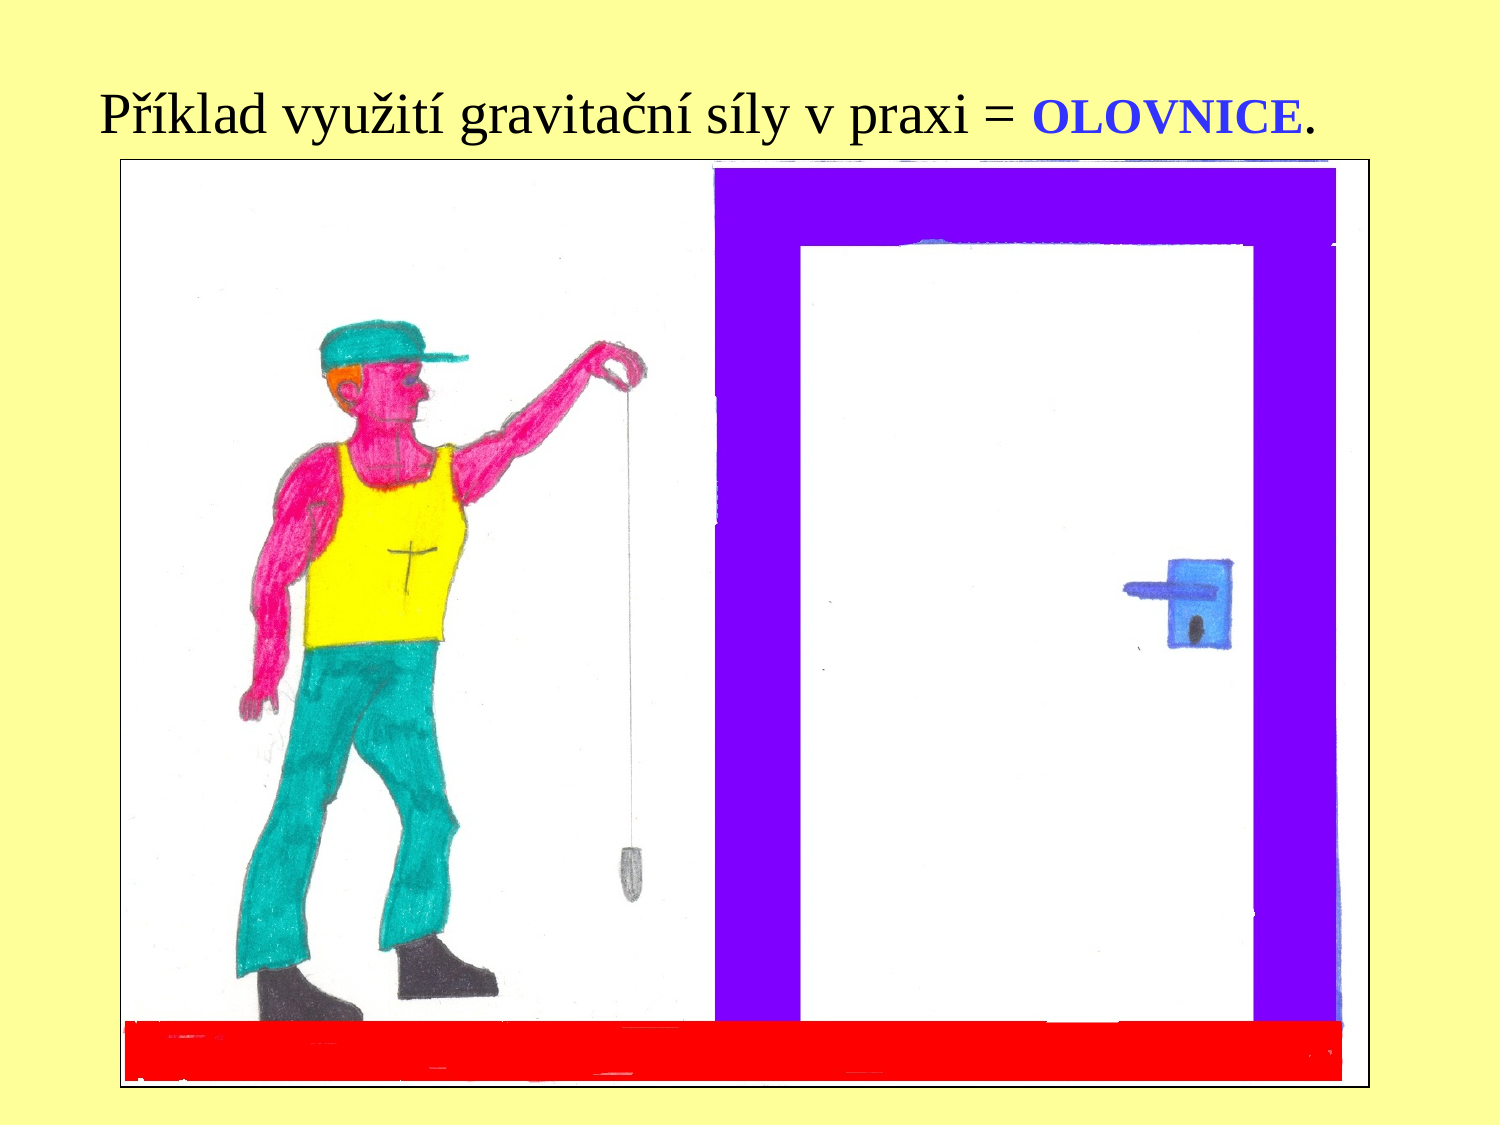

# Příklad využití gravitační síly v praxi = OLOVNICE.